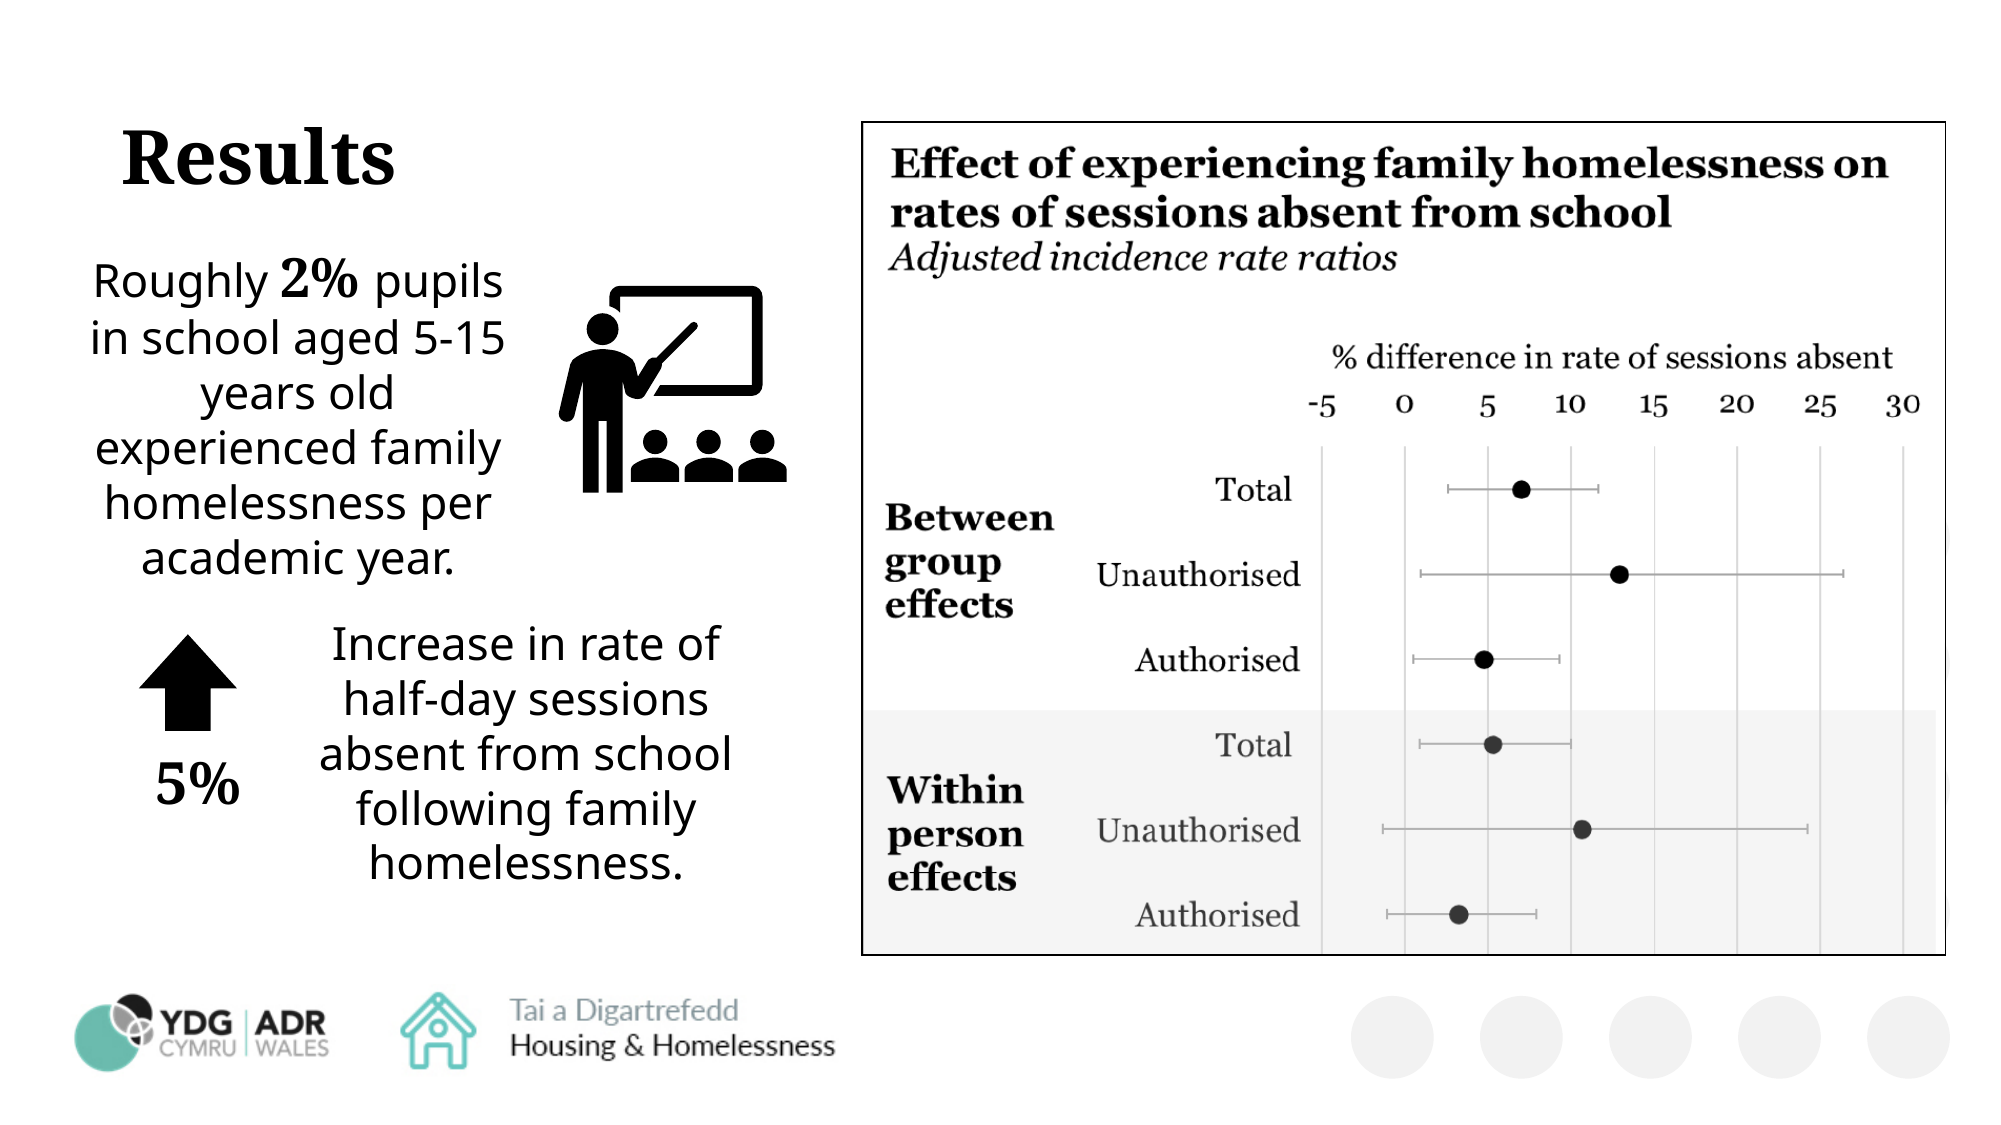

Results
Roughly 2% pupils in school aged 5-15 years old experienced family homelessness per academic year.
Increase in rate of half-day sessions absent from school following family homelessness.
5%